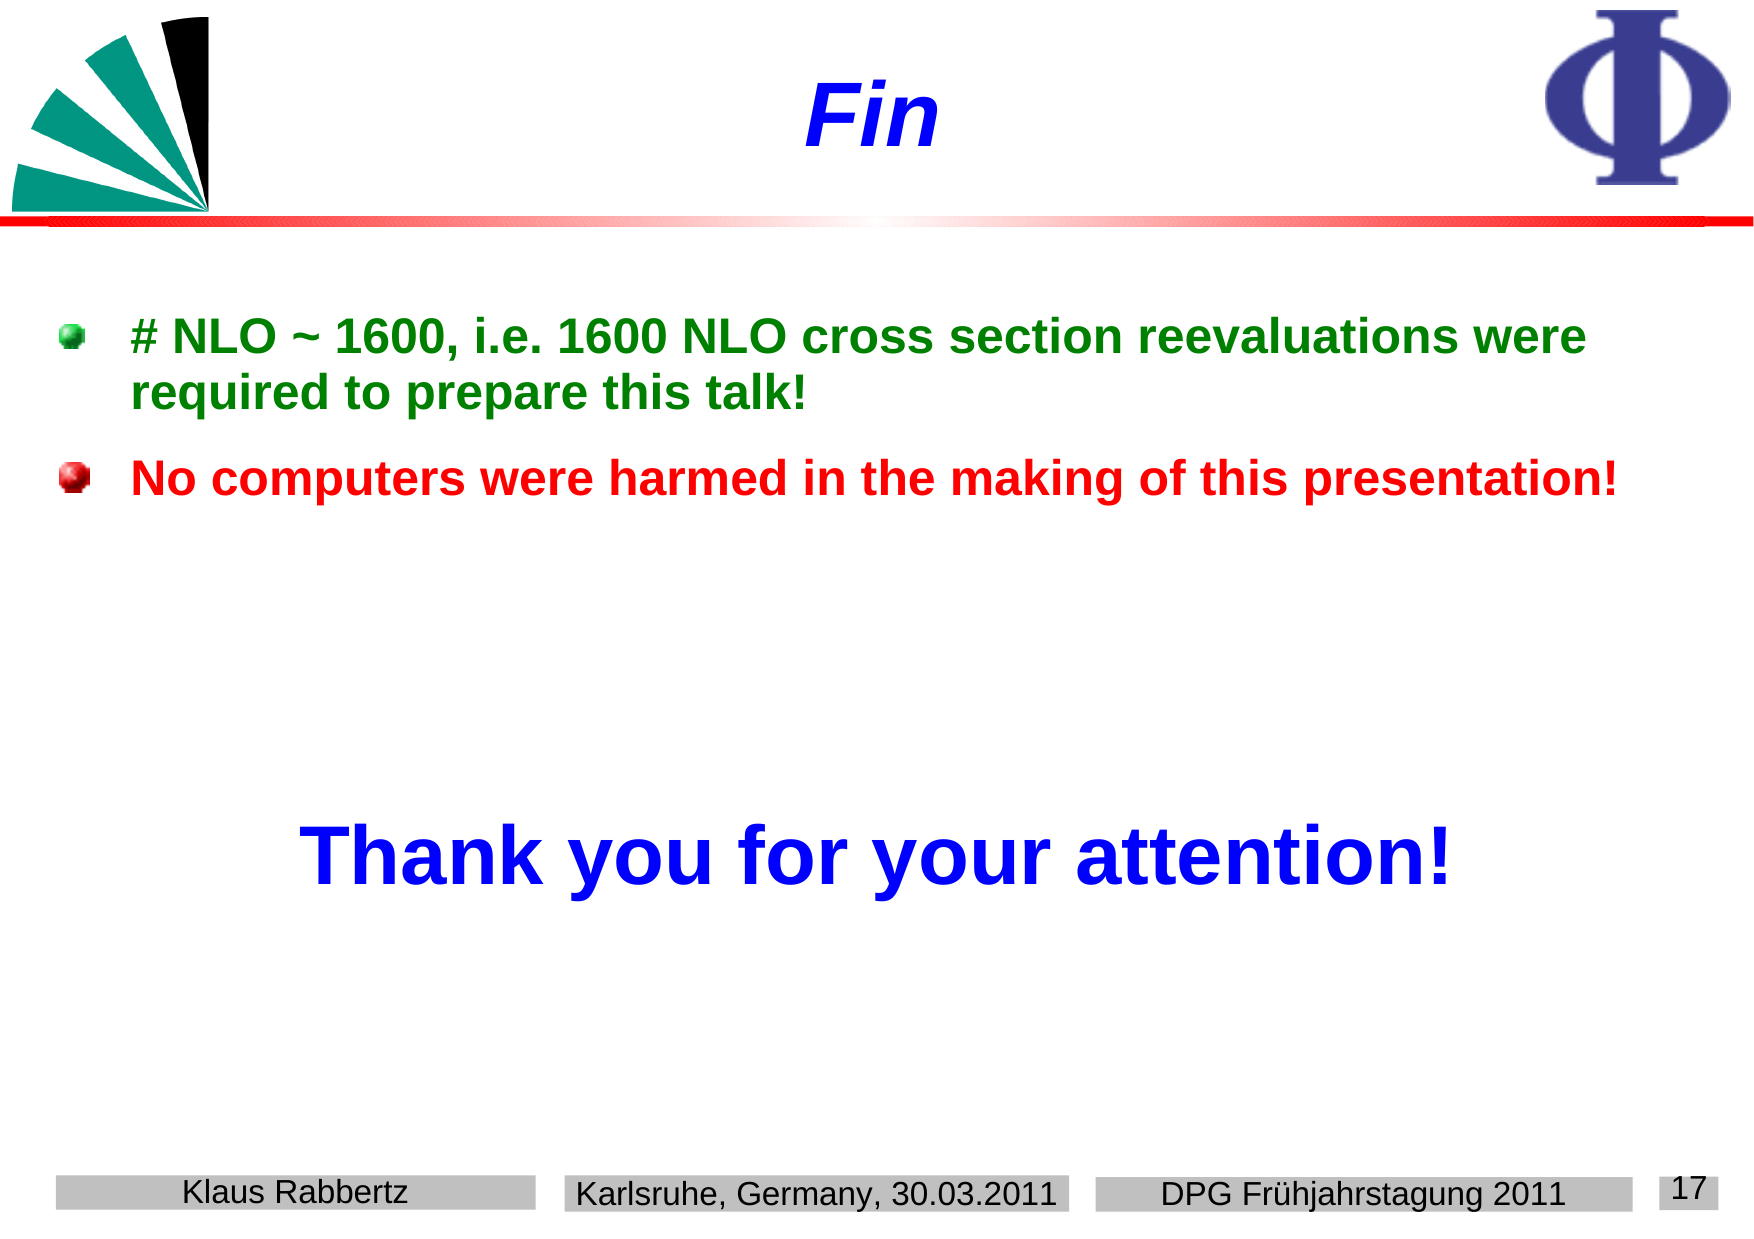

# Fin
# NLO ~ 1600, i.e. 1600 NLO cross section reevaluations were required to prepare this talk!
No computers were harmed in the making of this presentation!
Thank you for your attention!